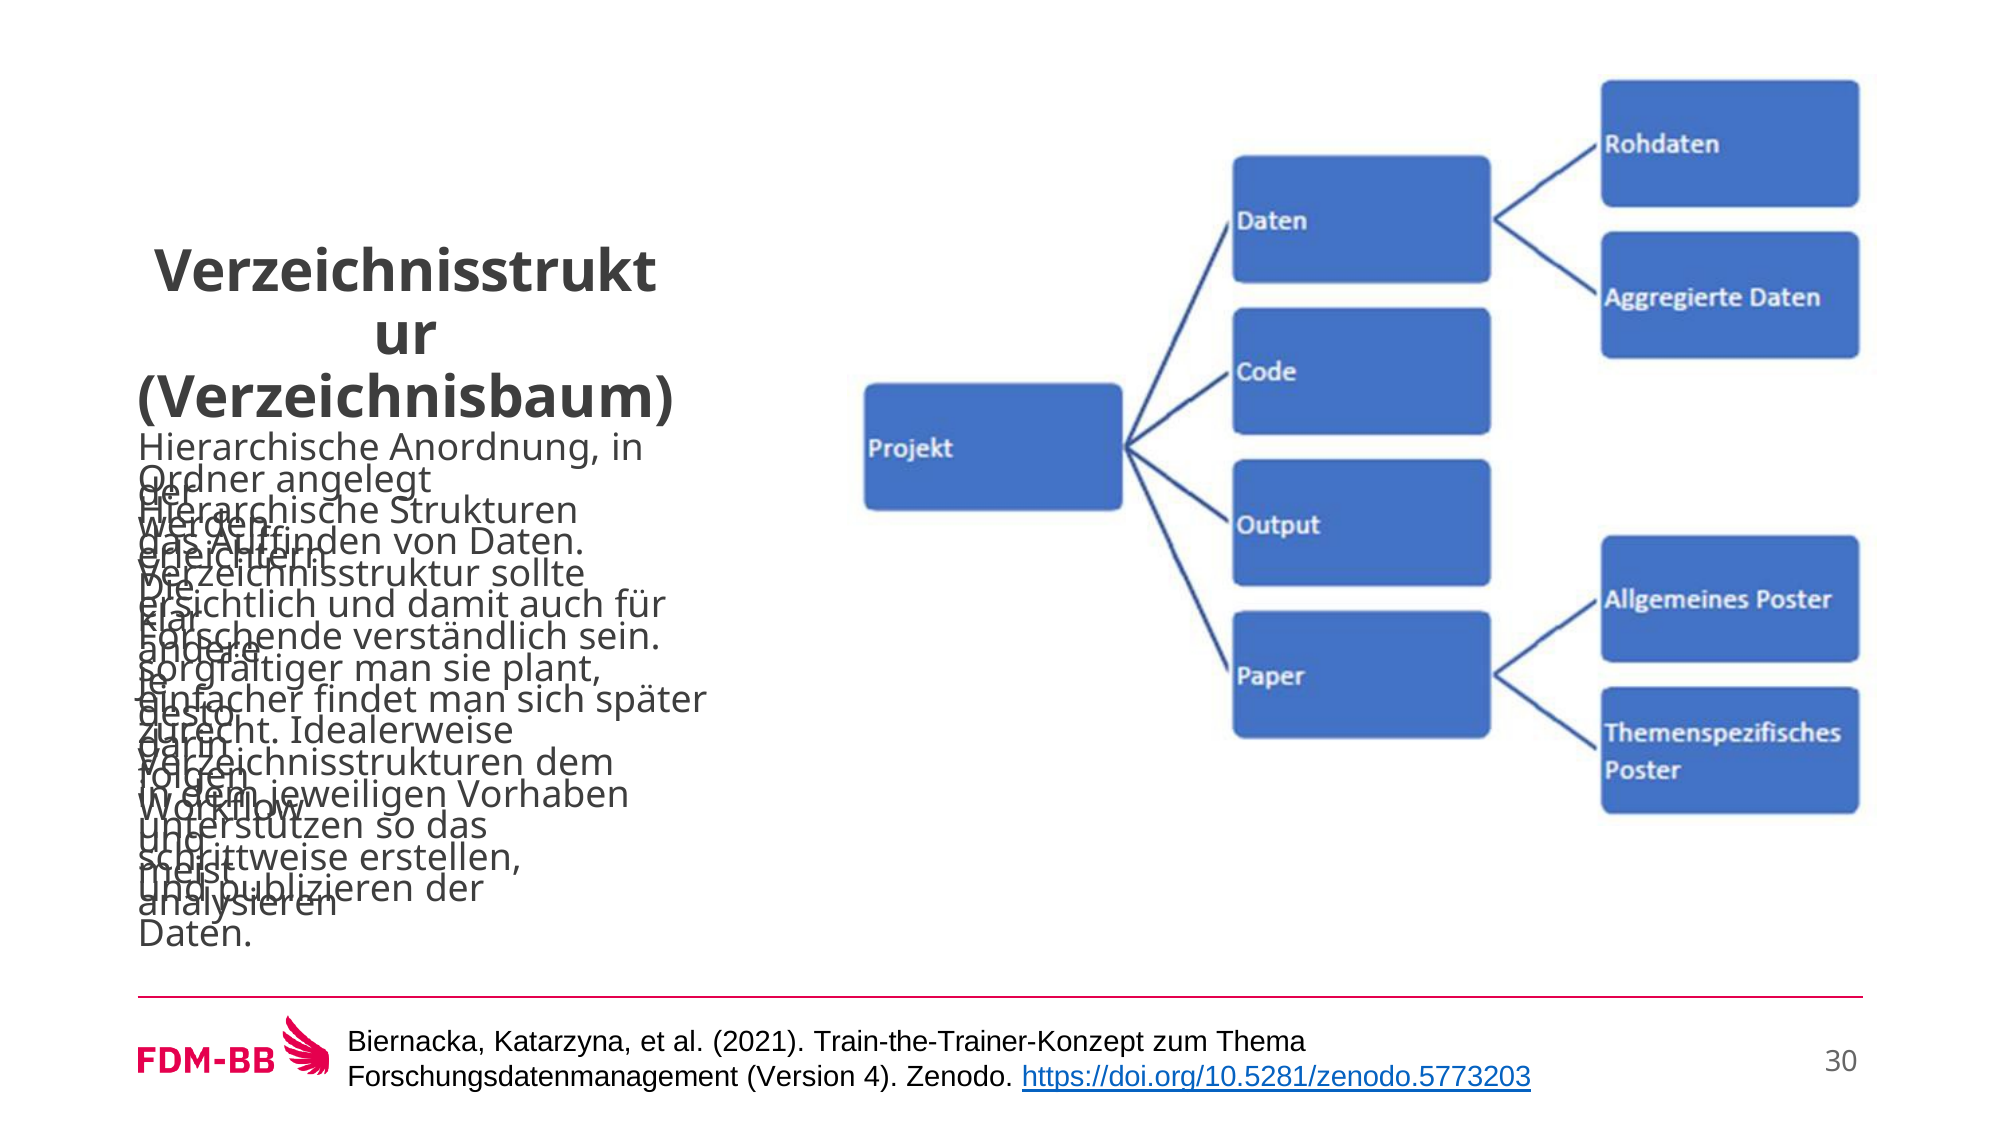

# Verzeichnisstruktur (Verzeichnisbaum)
Hierarchische Anordnung, in der
Ordner angelegt werden.
Hierarchische Strukturen erleichtern
das Auffinden von Daten. Die
Verzeichnisstruktur sollte klar
ersichtlich und damit auch für andere
Forschende verständlich sein. Je
sorgfältiger man sie plant, desto
einfacher findet man sich später darin
zurecht. Idealerweise folgen
Verzeichnisstrukturen dem Workflow
in dem jeweiligen Vorhaben und
unterstützen so das meist
schrittweise erstellen, analysieren
und publizieren der Daten.
Biernacka, Katarzyna, et al. (2021). Train-the-Trainer-Konzept zum Thema Forschungsdatenmanagement (Version 4). Zenodo. https://doi.org/10.5281/zenodo.5773203
30